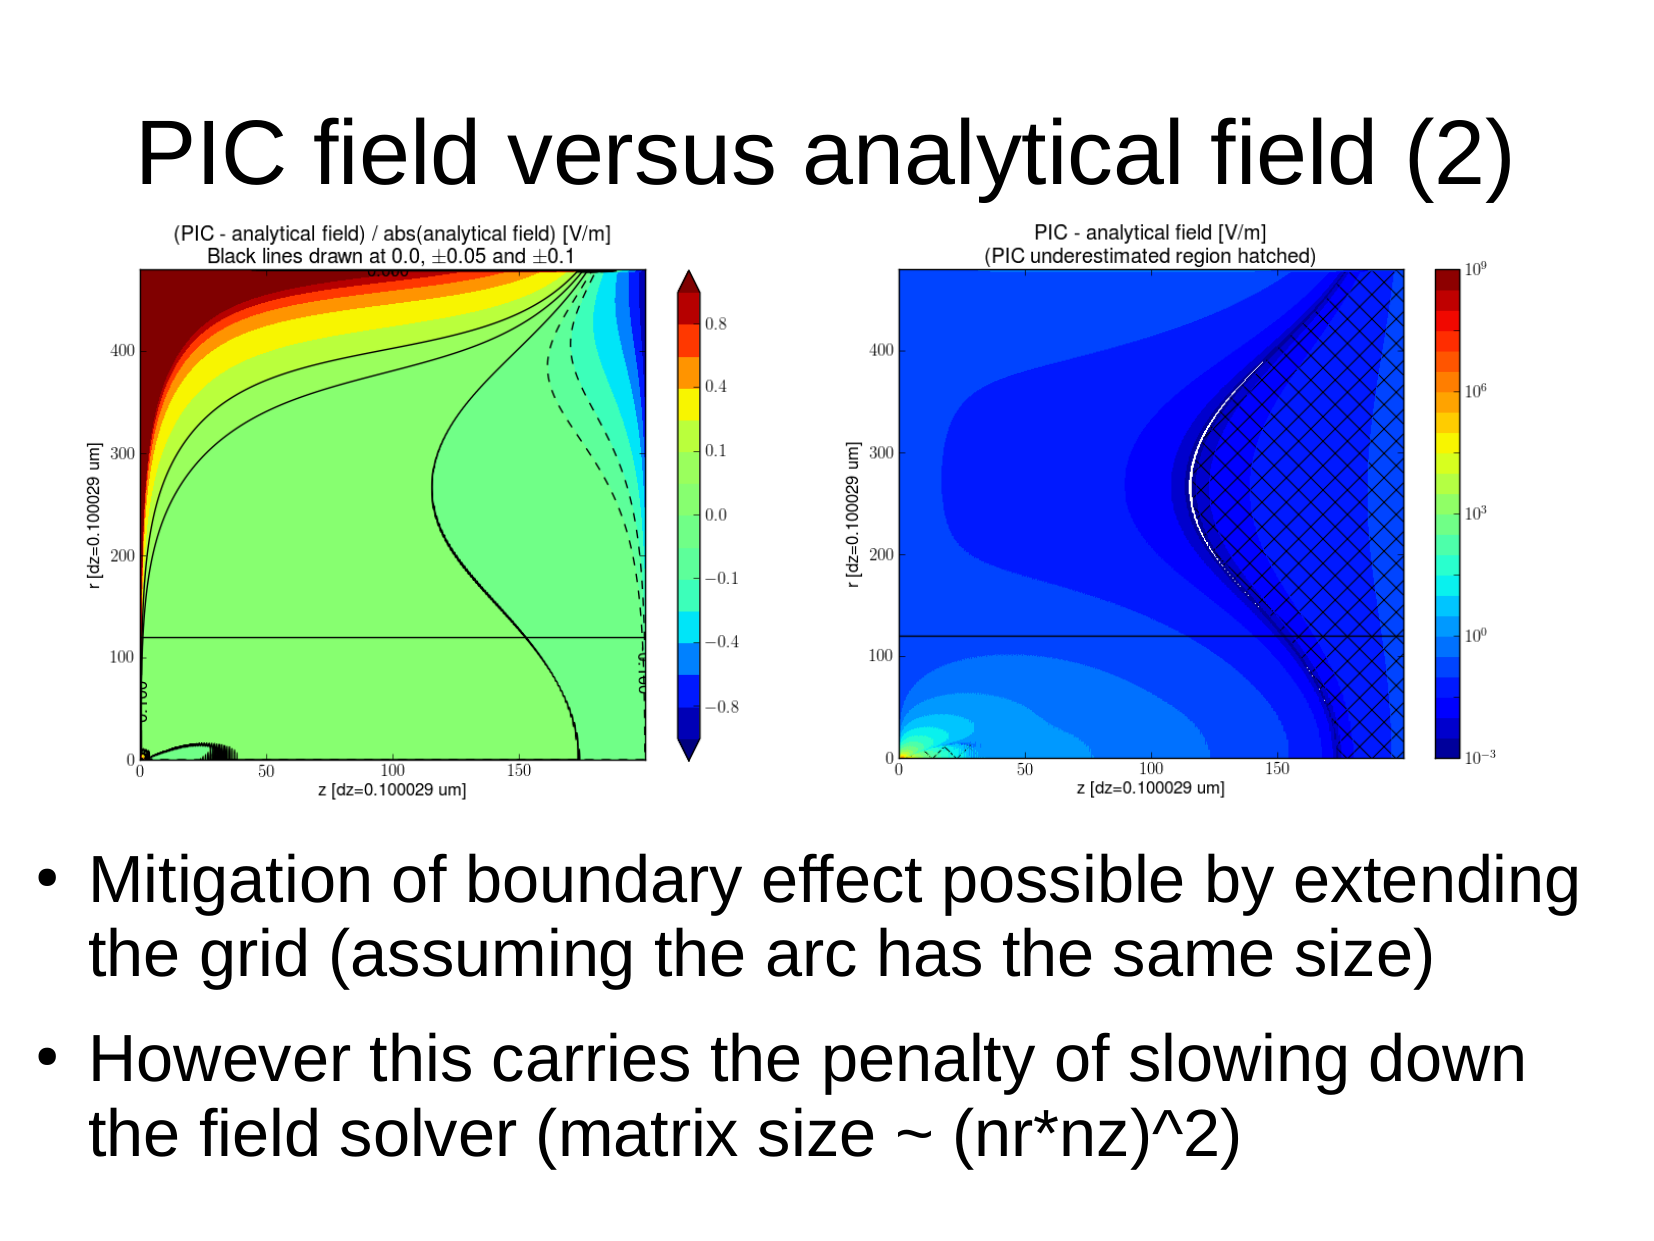

# PIC field versus analytical field (2)
Mitigation of boundary effect possible by extending the grid (assuming the arc has the same size)
However this carries the penalty of slowing down the field solver (matrix size ~ (nr*nz)^2)